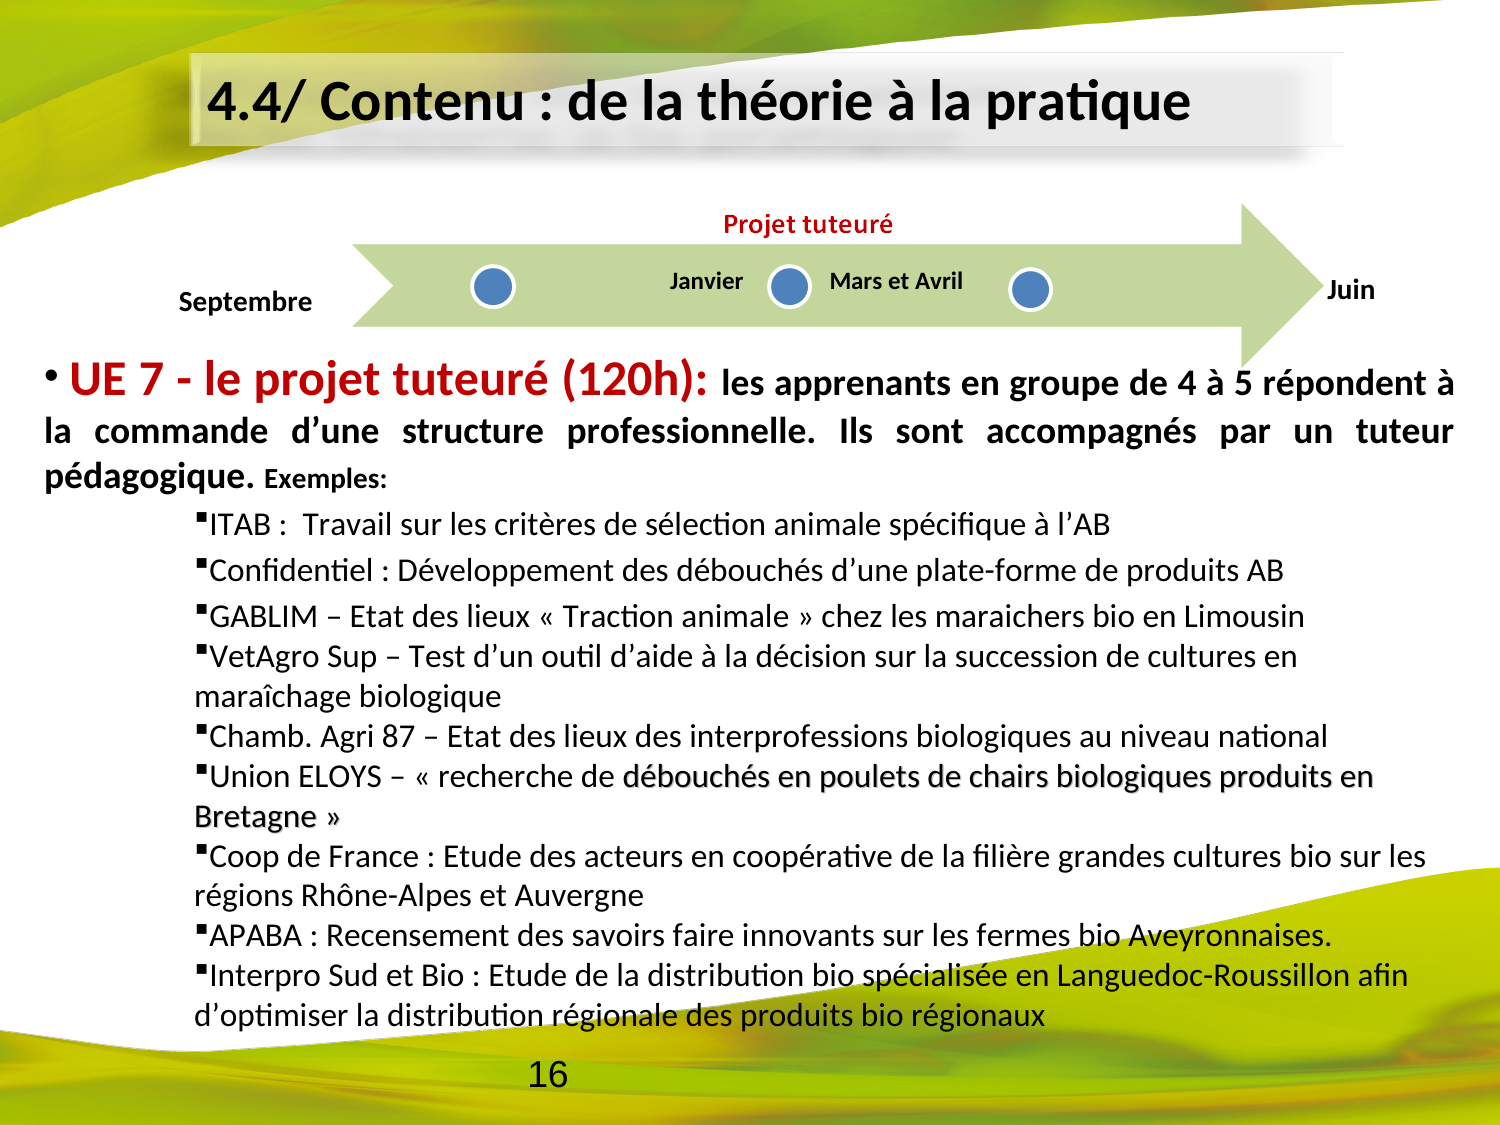

4.4/ Contenu : de la théorie à la pratique
Janvier Mars et Avril
Juin
Septembre
 UE 7 - le projet tuteuré (120h): les apprenants en groupe de 4 à 5 répondent à la commande d’une structure professionnelle. Ils sont accompagnés par un tuteur pédagogique. Exemples:
ITAB : Travail sur les critères de sélection animale spécifique à l’AB
Confidentiel : Développement des débouchés d’une plate-forme de produits AB
GABLIM – Etat des lieux « Traction animale » chez les maraichers bio en Limousin
VetAgro Sup – Test d’un outil d’aide à la décision sur la succession de cultures en maraîchage biologique
Chamb. Agri 87 – Etat des lieux des interprofessions biologiques au niveau national
Union ELOYS – « recherche de débouchés en poulets de chairs biologiques produits en Bretagne »
Coop de France : Etude des acteurs en coopérative de la filière grandes cultures bio sur les régions Rhône-Alpes et Auvergne
APABA : Recensement des savoirs faire innovants sur les fermes bio Aveyronnaises.
Interpro Sud et Bio : Etude de la distribution bio spécialisée en Languedoc-Roussillon afin d’optimiser la distribution régionale des produits bio régionaux